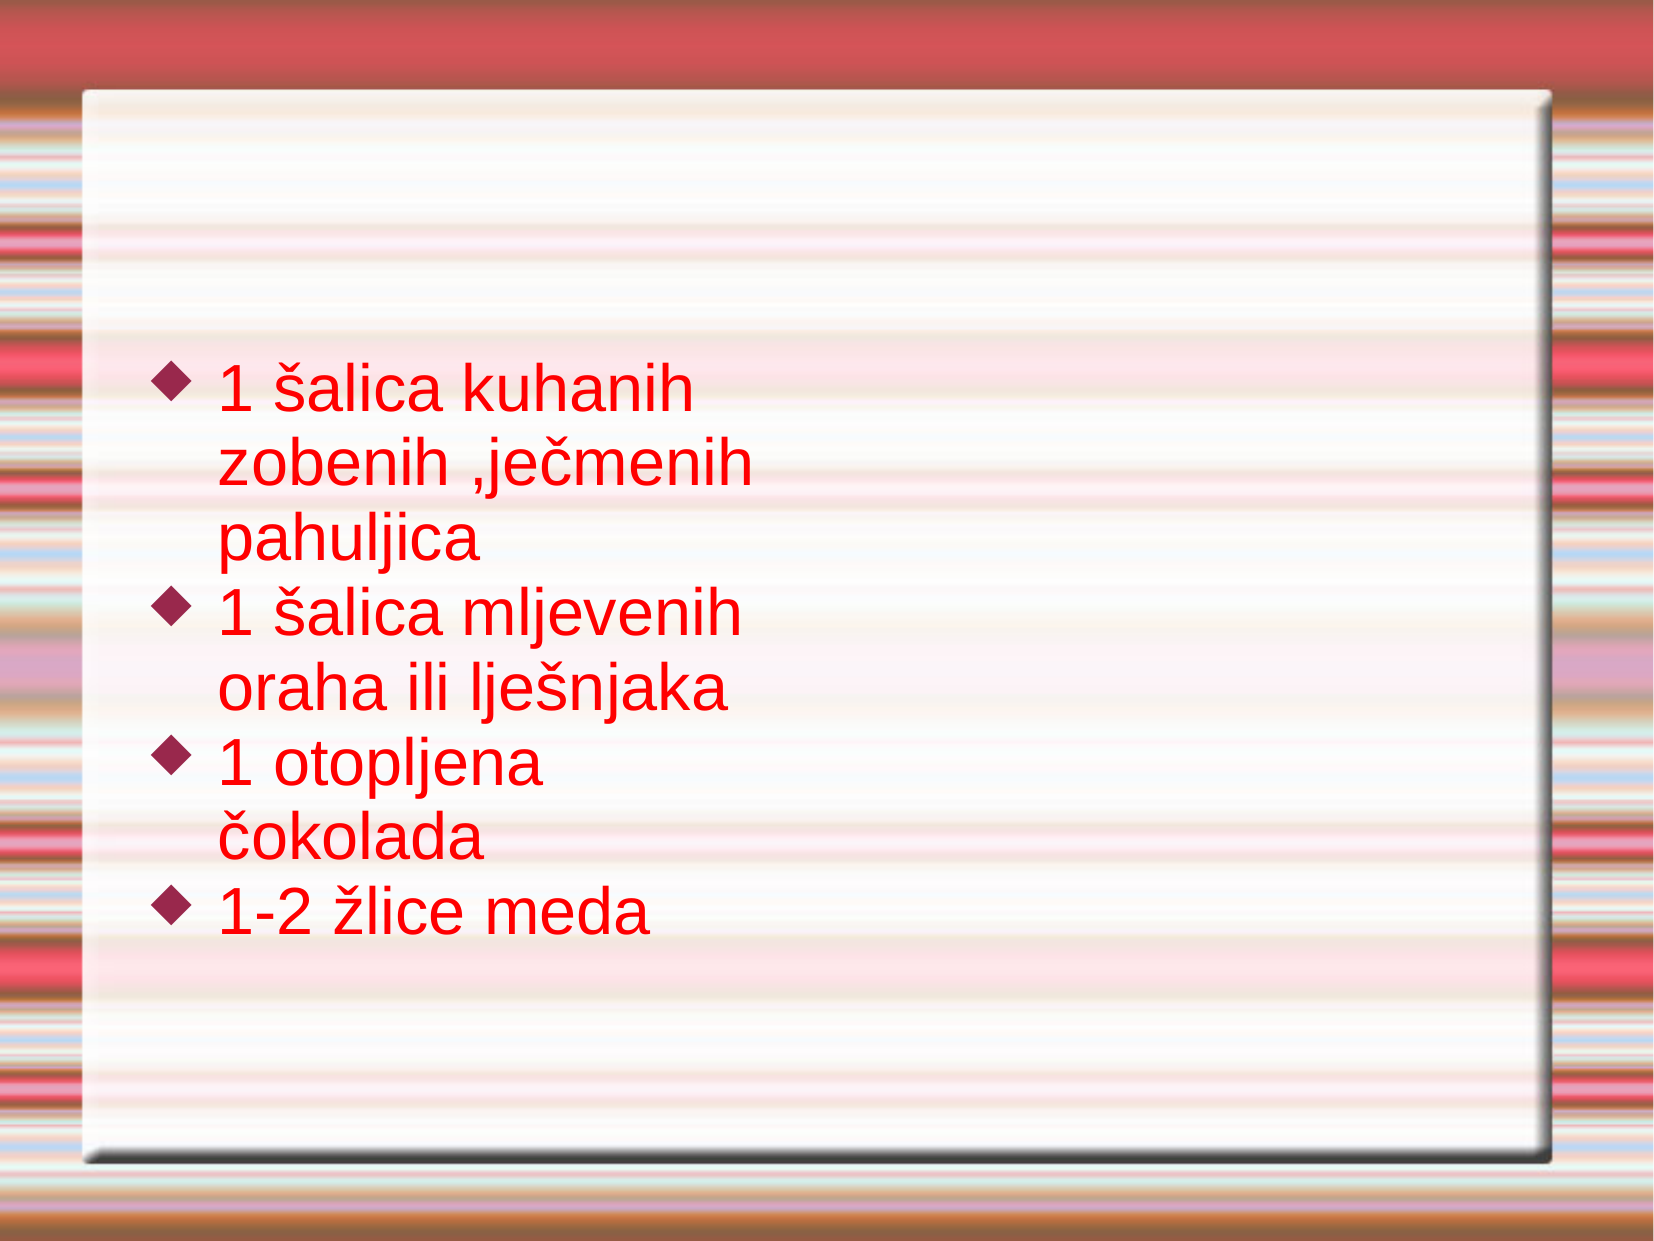

#
1 šalica kuhanih zobenih ,ječmenih pahuljica
1 šalica mljevenih oraha ili lješnjaka
1 otopljena čokolada
1-2 žlice meda